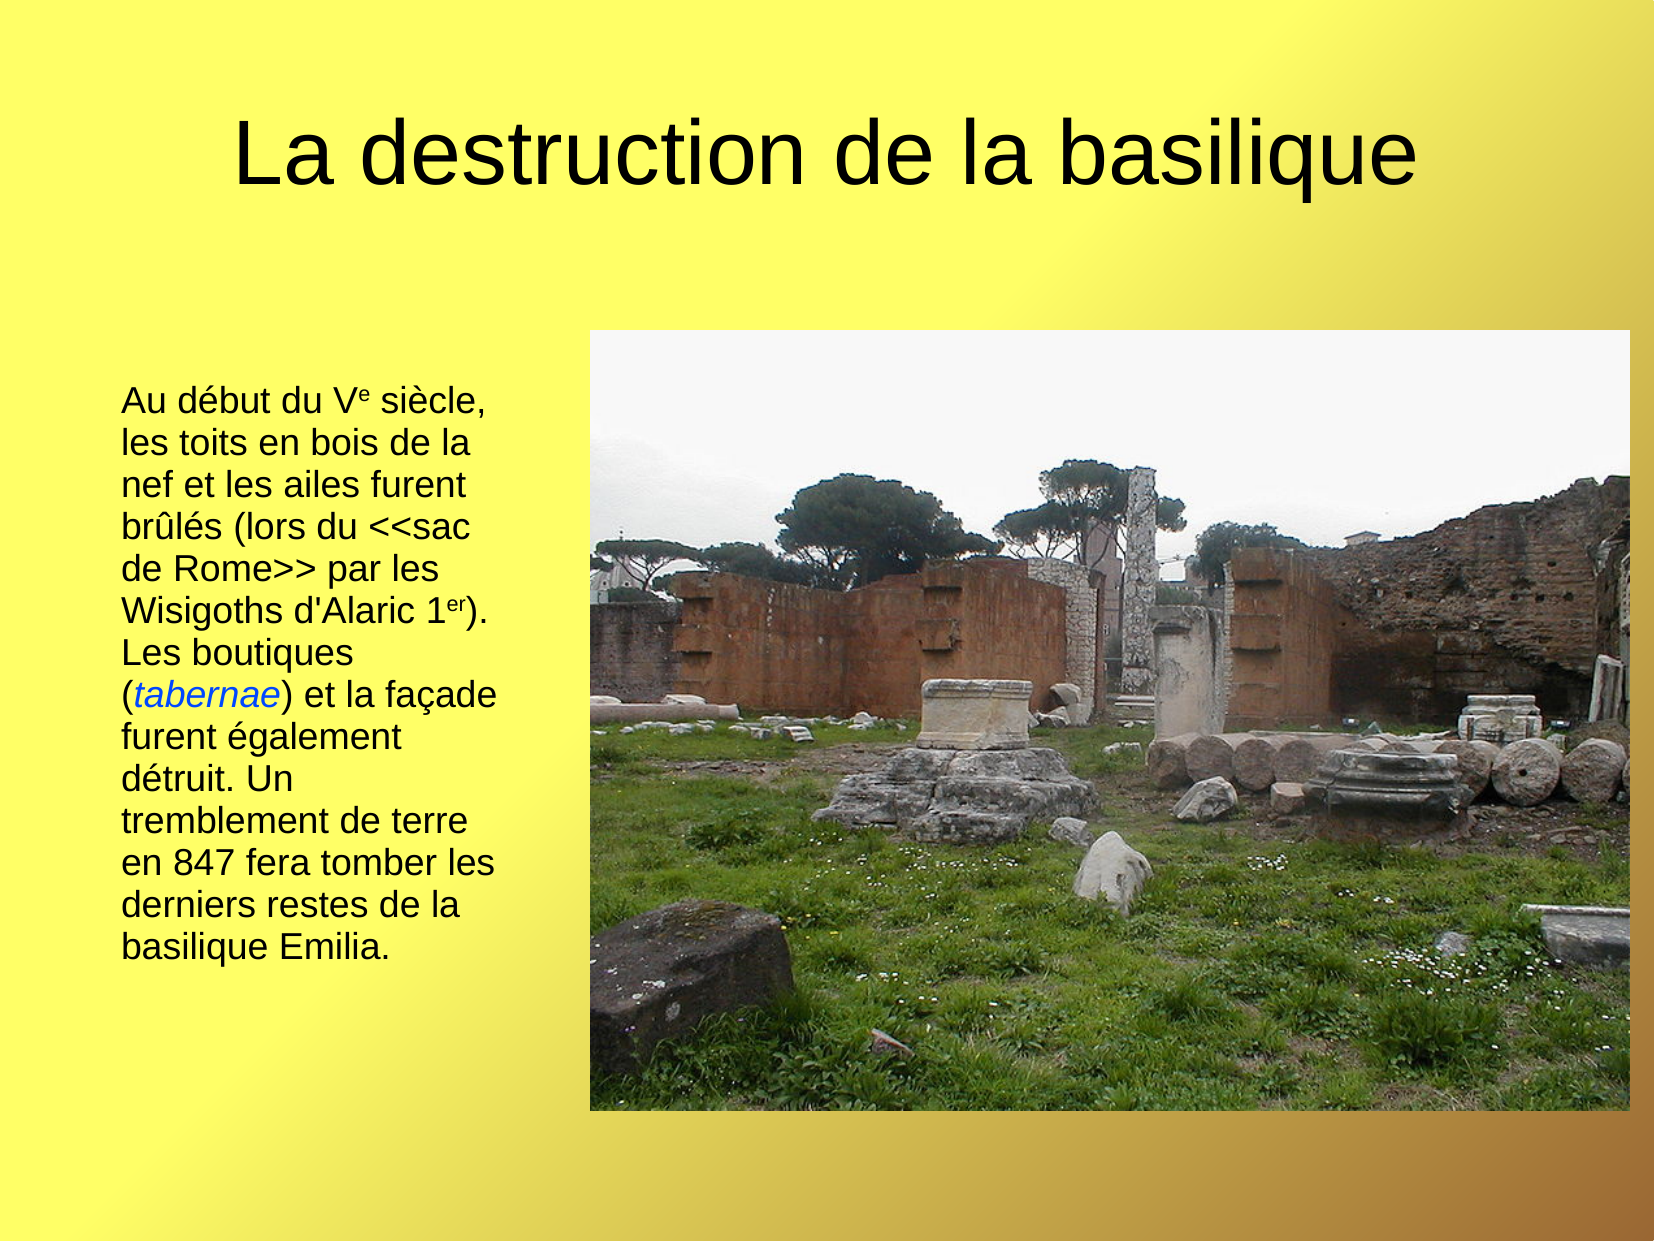

# La destruction de la basilique
Au début du Ve siècle, les toits en bois de la nef et les ailes furent brûlés (lors du <<sac de Rome>> par les Wisigoths d'Alaric 1er). Les boutiques (tabernae) et la façade furent également détruit. Un tremblement de terre en 847 fera tomber les derniers restes de la basilique Emilia.